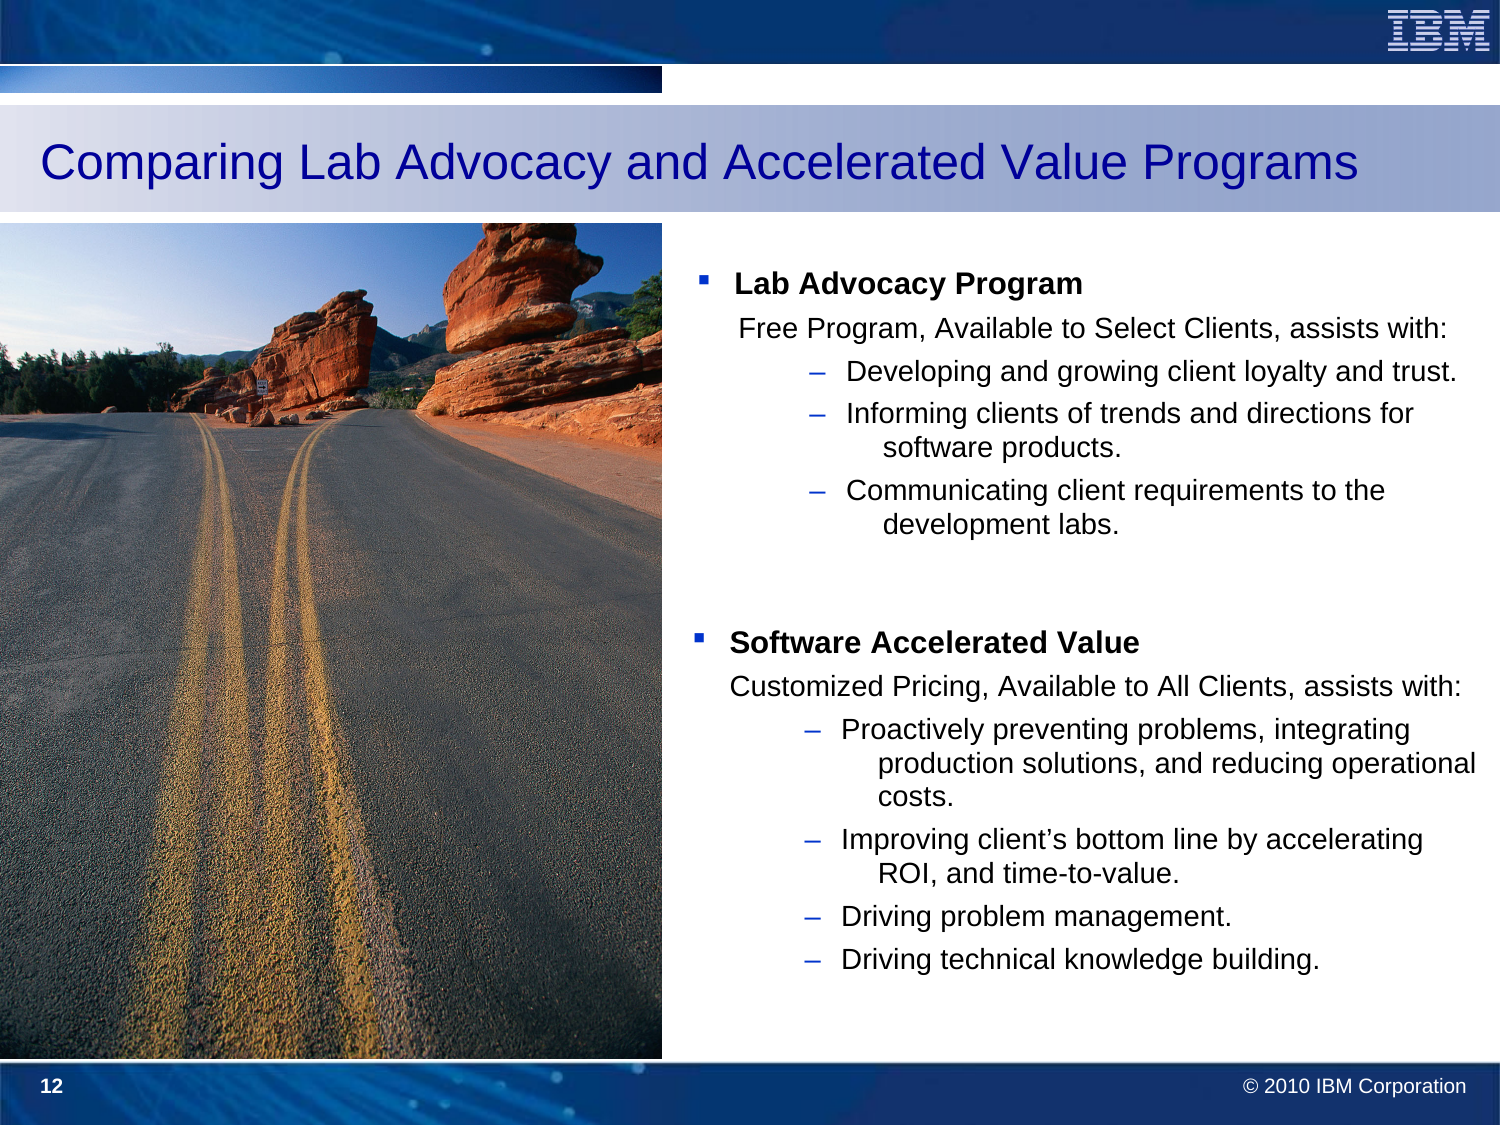

# Comparing Lab Advocacy and Accelerated Value Programs
Lab Advocacy Program
 Free Program, Available to Select Clients, assists with:
Developing and growing client loyalty and trust.
Informing clients of trends and directions for software products.
Communicating client requirements to the development labs.
Software Accelerated Value
Customized Pricing, Available to All Clients, assists with:
Proactively preventing problems, integrating production solutions, and reducing operational costs.
Improving client’s bottom line by accelerating ROI, and time-to-value.
Driving problem management.
Driving technical knowledge building.
12